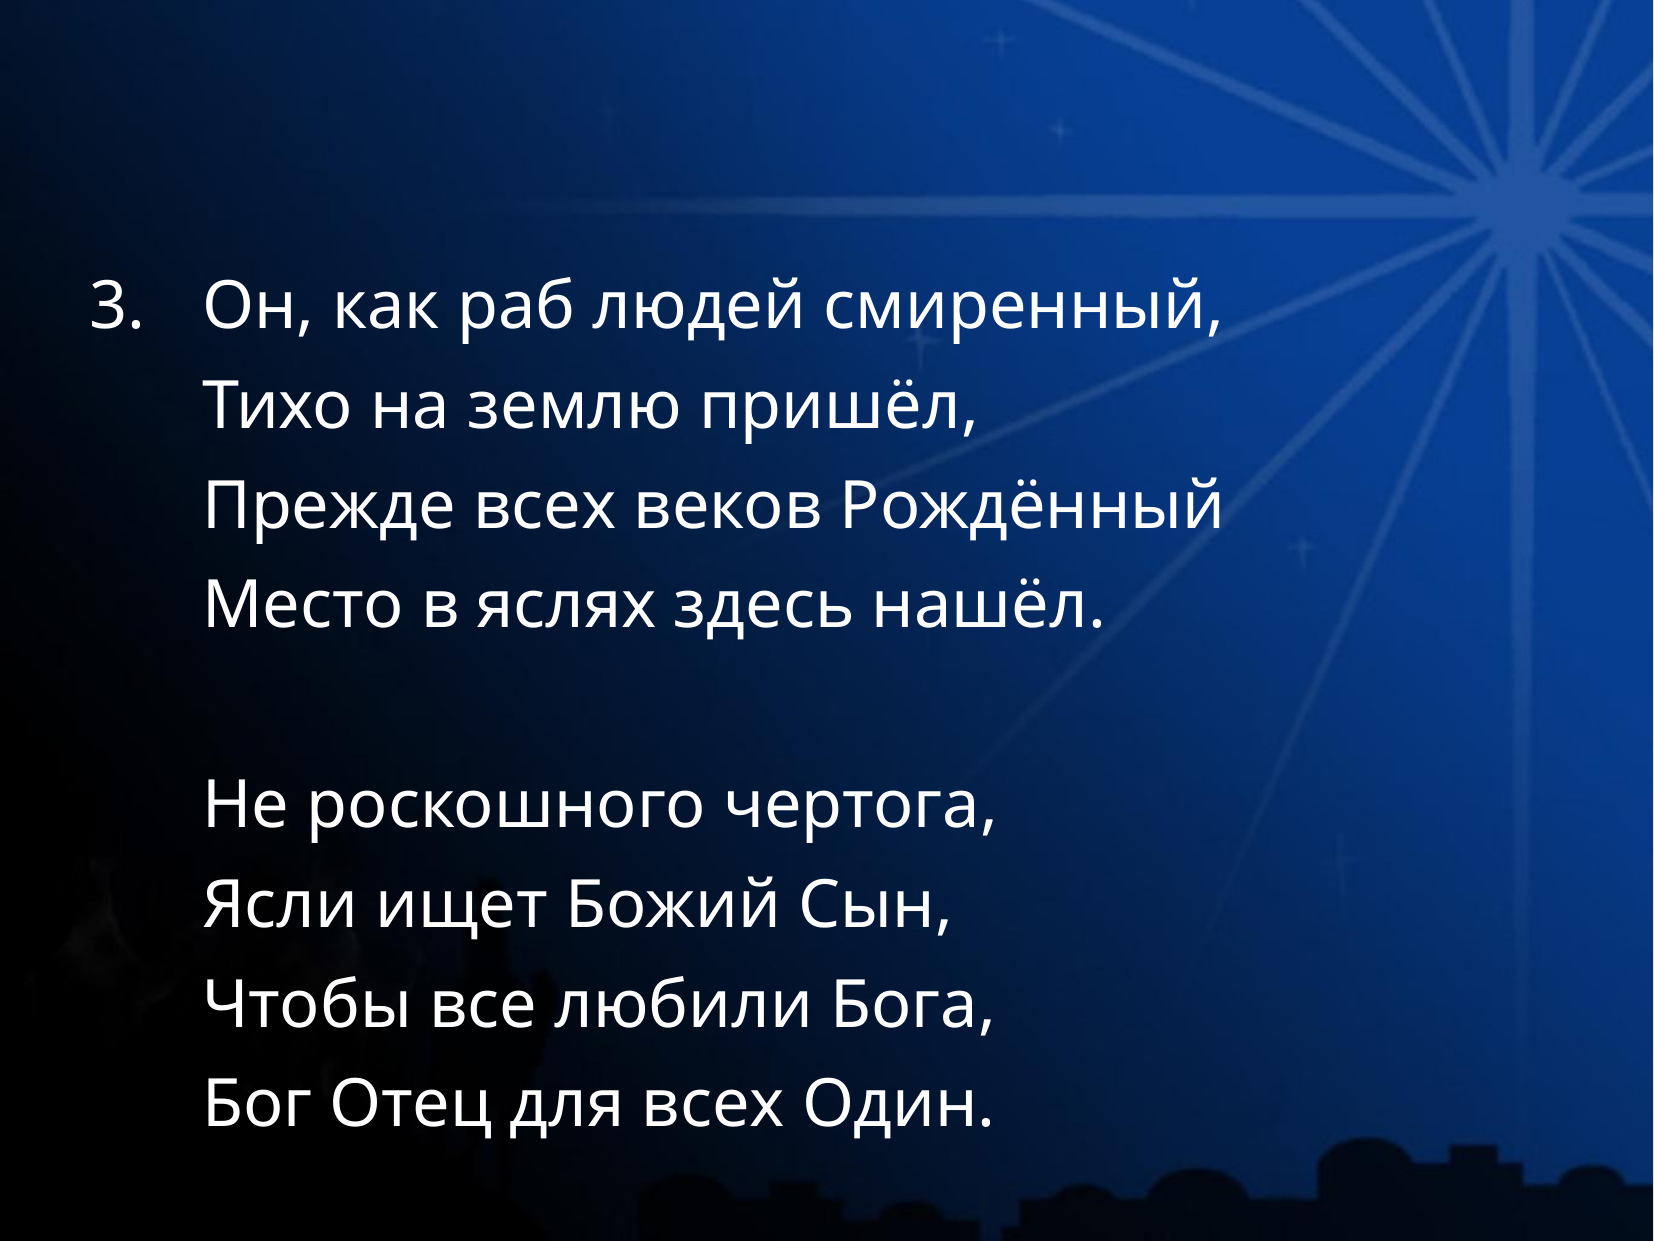

3.	Он, как раб людей смиренный,
	Тихо на землю пришёл,
	Прежде всех веков Рождённый
	Место в яслях здесь нашёл.
	Не роскошного чертога,
	Ясли ищет Божий Сын,
	Чтобы все любили Бога,
	Бог Отец для всех Один.